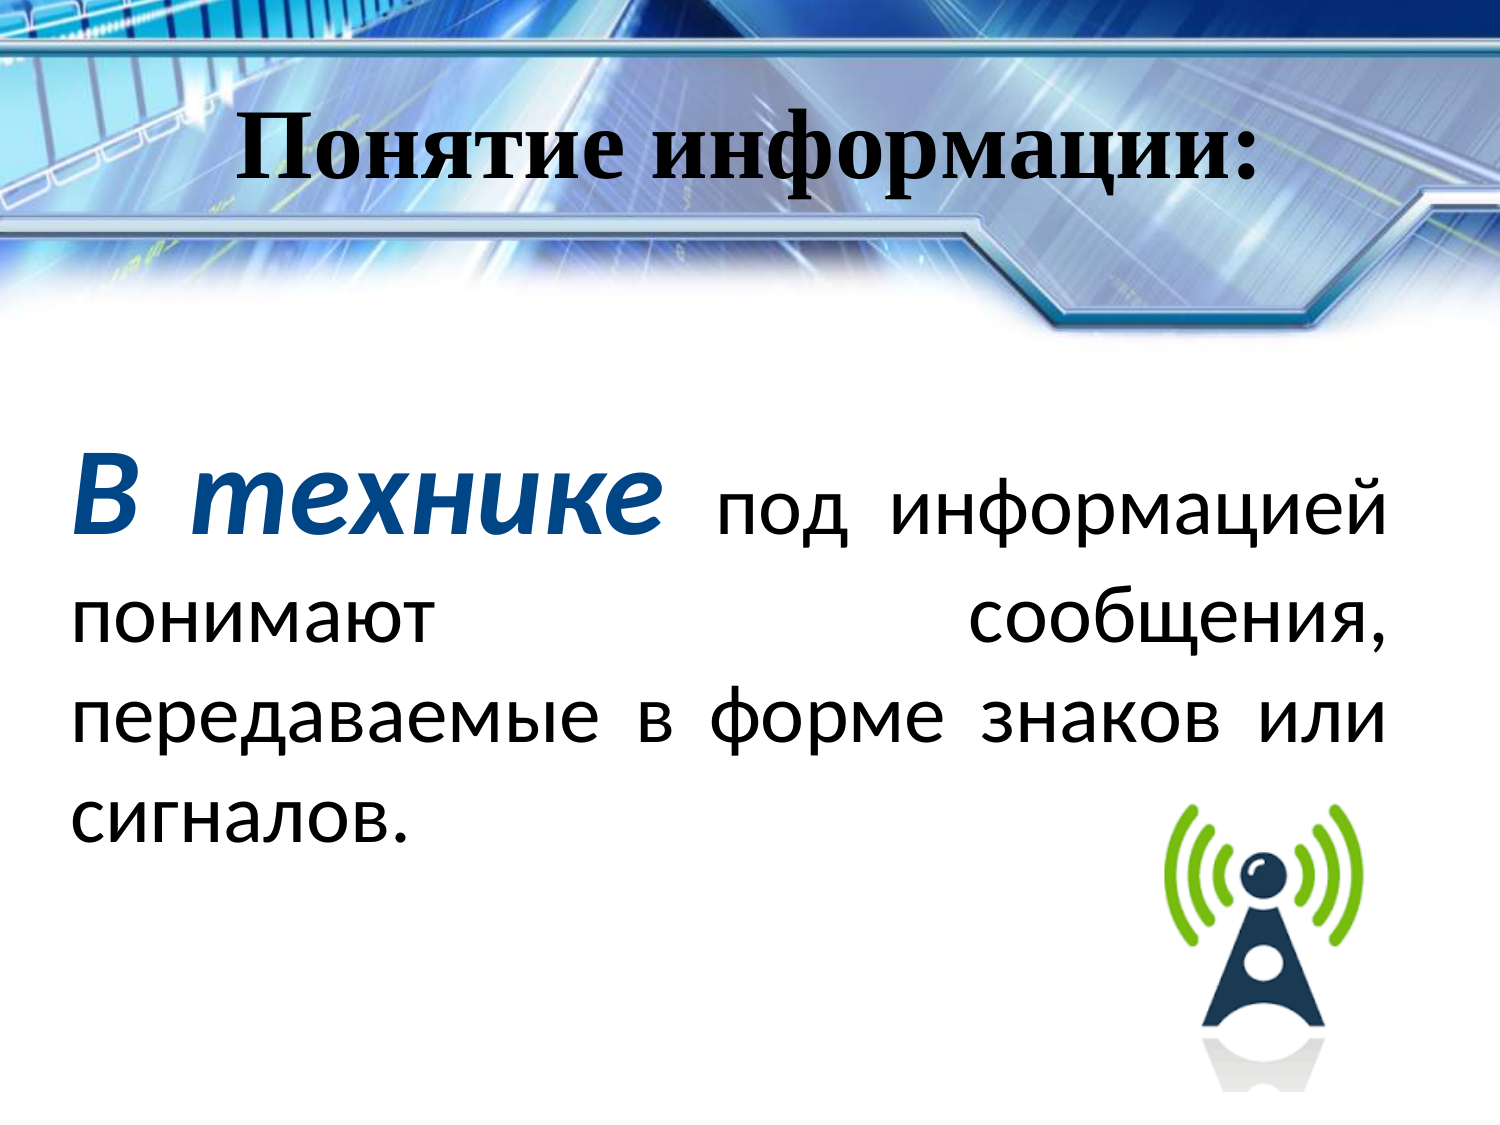

Понятие информации:
# В технике под информацией понимают сообщения, передаваемые в форме знаков или сигналов.